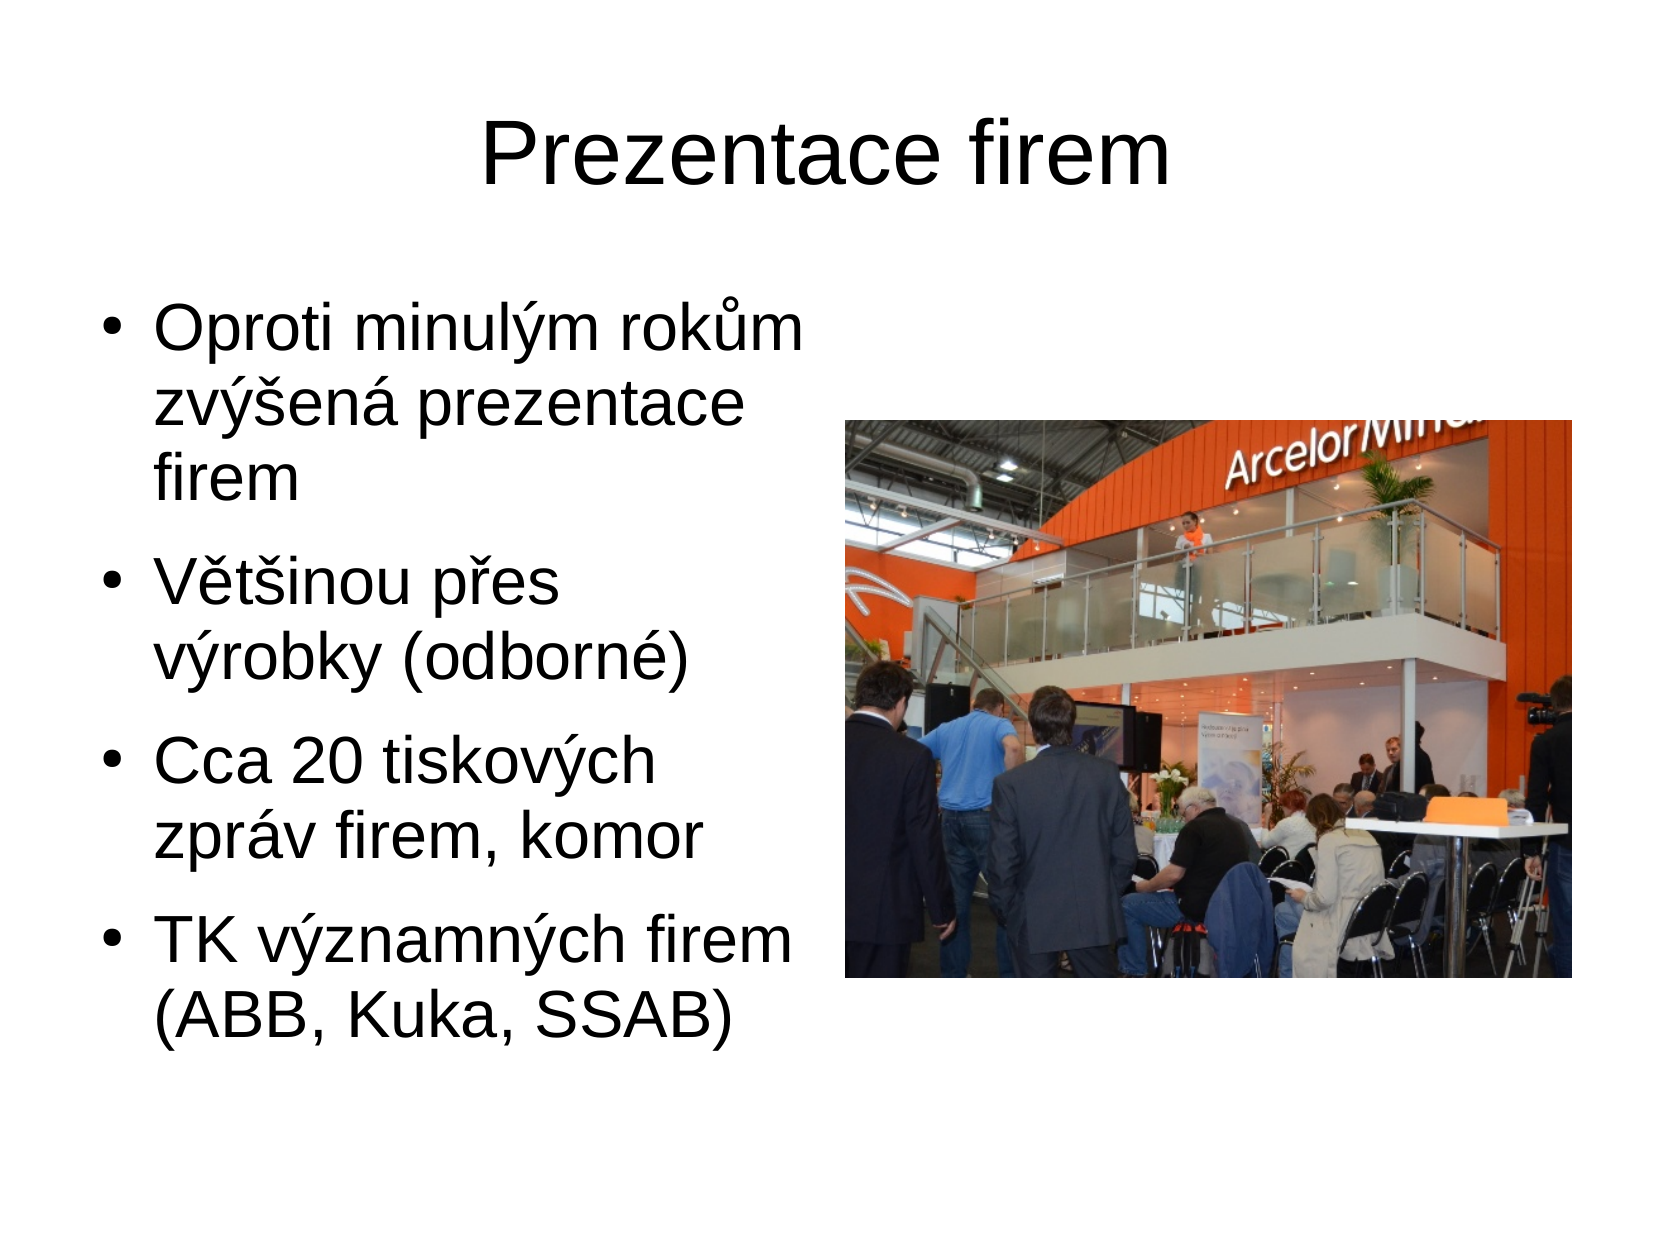

# Prezentace firem
Oproti minulým rokům zvýšená prezentace firem
Většinou přes výrobky (odborné)
Cca 20 tiskových zpráv firem, komor
TK významných firem (ABB, Kuka, SSAB)